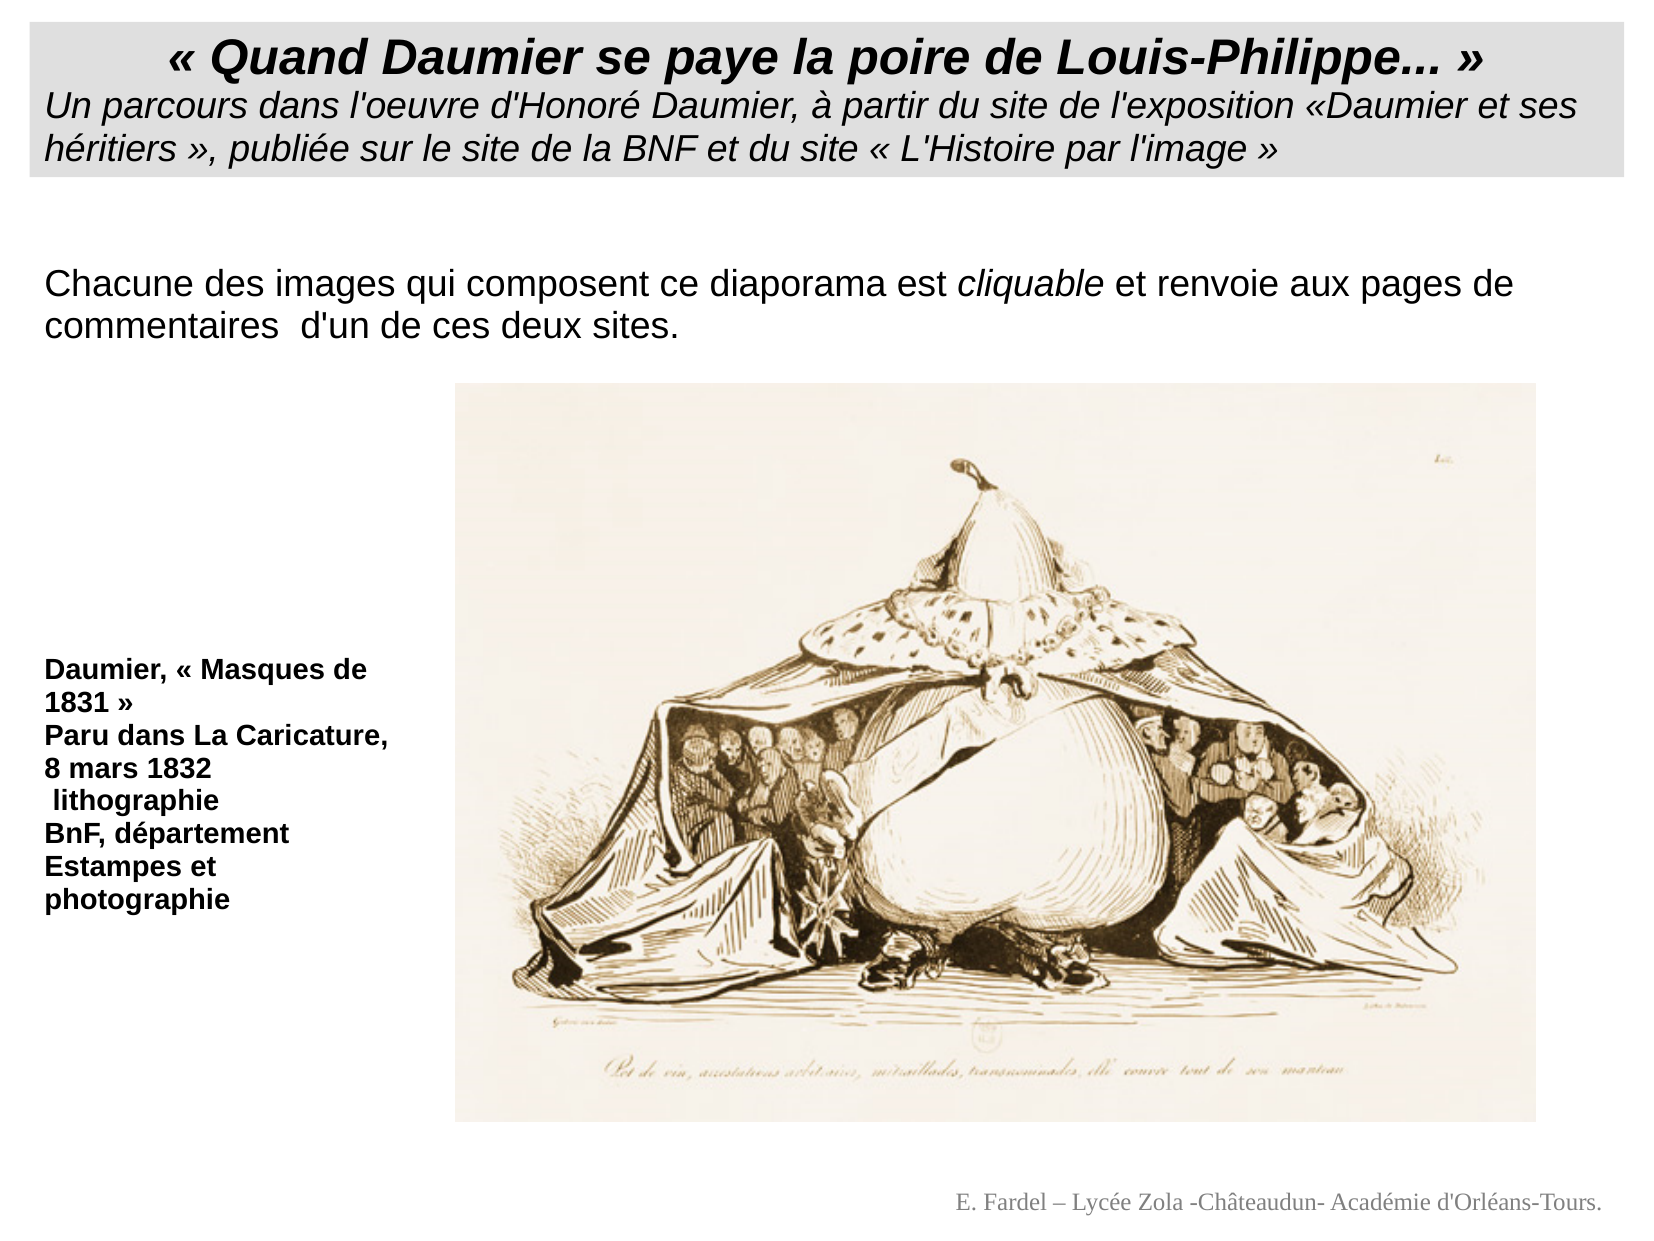

« Quand Daumier se paye la poire de Louis-Philippe... »
Un parcours dans l'oeuvre d'Honoré Daumier, à partir du site de l'exposition «Daumier et ses héritiers », publiée sur le site de la BNF et du site « L'Histoire par l'image »
Chacune des images qui composent ce diaporama est cliquable et renvoie aux pages de commentaires d'un de ces deux sites.
Daumier, « Masques de 1831 »
Paru dans La Caricature, 8 mars 1832
 lithographie
BnF, département Estampes et photographie
E. Fardel – Lycée Zola -Châteaudun- Académie d'Orléans-Tours.